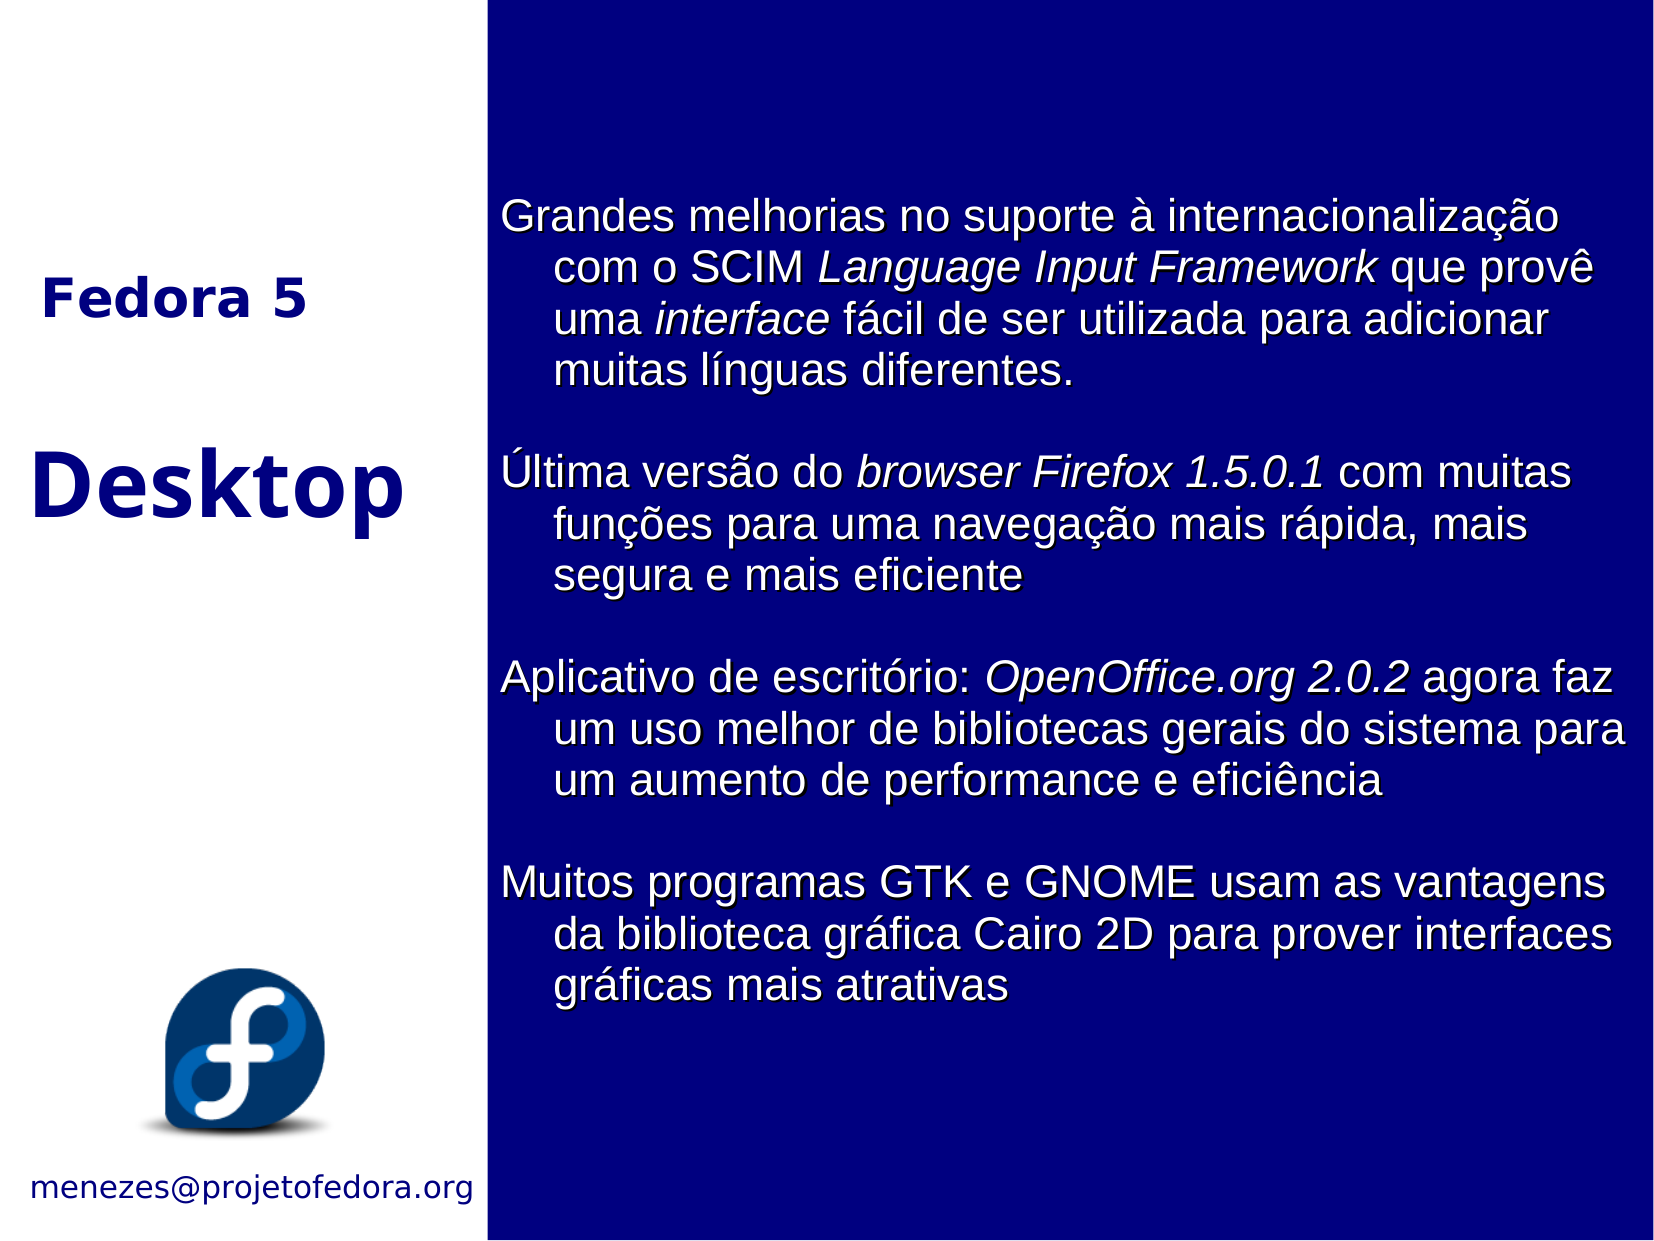

Grandes melhorias no suporte à internacionalização com o SCIM Language Input Framework que provê uma interface fácil de ser utilizada para adicionar muitas línguas diferentes.
Última versão do browser Firefox 1.5.0.1 com muitas funções para uma navegação mais rápida, mais segura e mais eficiente
Aplicativo de escritório: OpenOffice.org 2.0.2 agora faz um uso melhor de bibliotecas gerais do sistema para um aumento de performance e eficiência
Muitos programas GTK e GNOME usam as vantagens da biblioteca gráfica Cairo 2D para prover interfaces gráficas mais atrativas
Fedora 5
Desktop